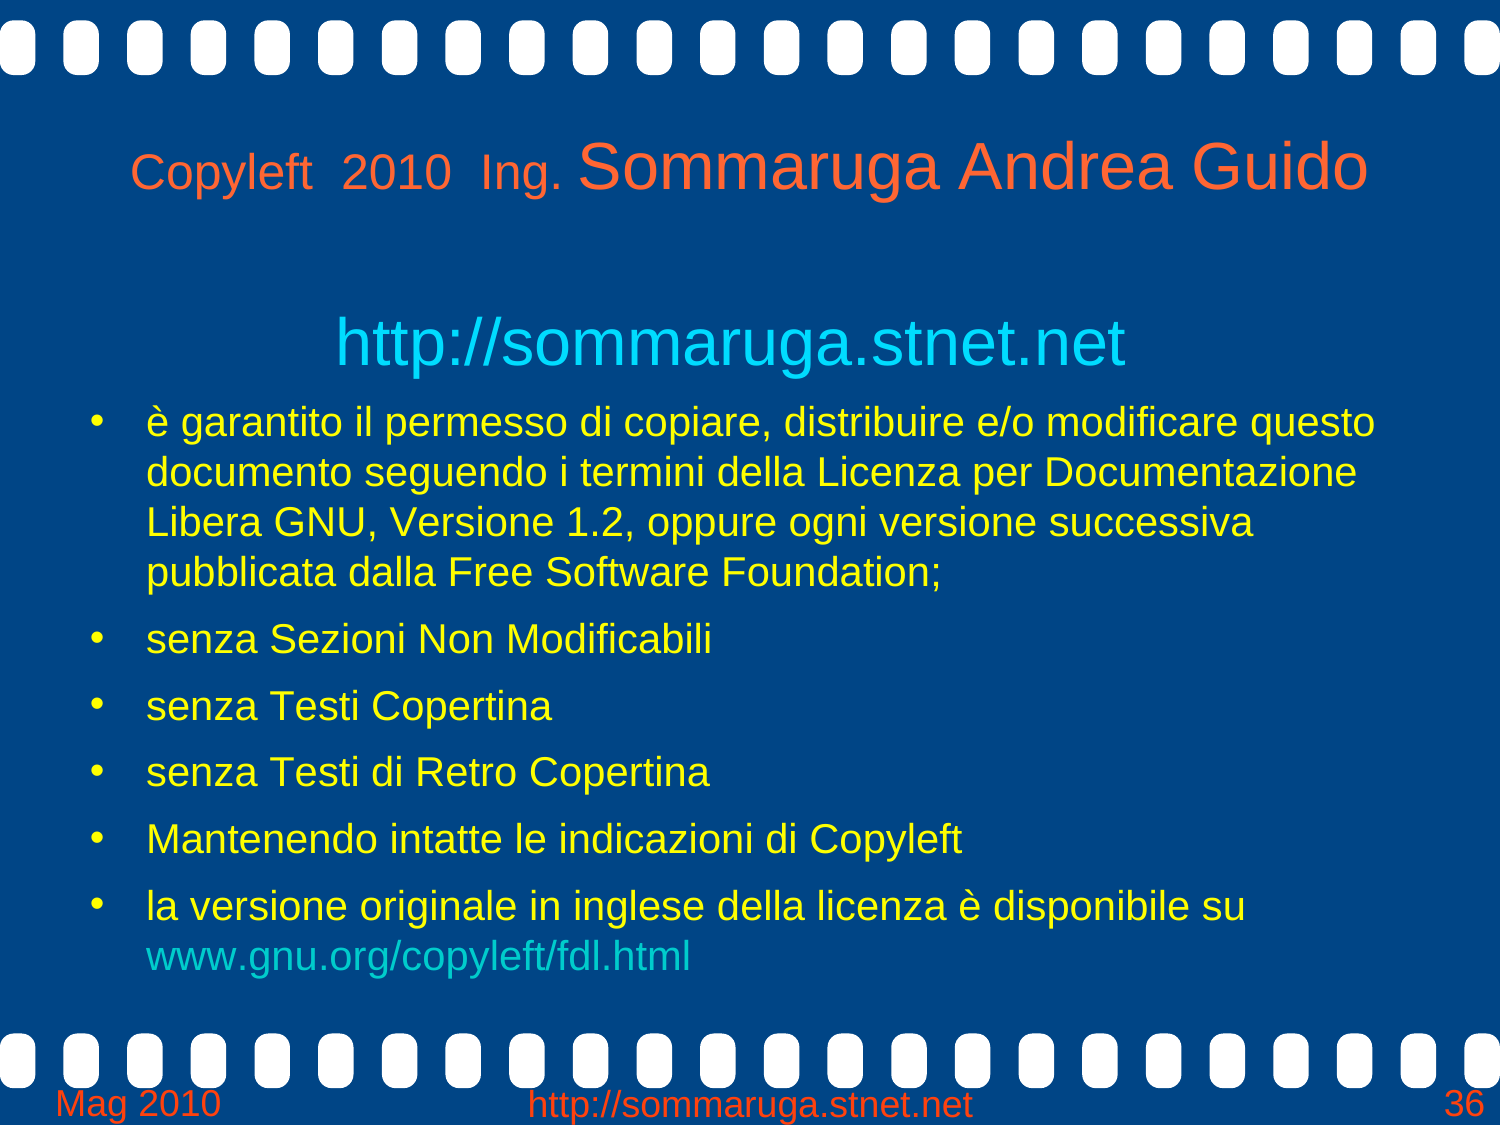

# Copyleft 2010 Ing. Sommaruga Andrea Guido
http://sommaruga.stnet.net
è garantito il permesso di copiare, distribuire e/o modificare questo documento seguendo i termini della Licenza per Documentazione Libera GNU, Versione 1.2, oppure ogni versione successiva pubblicata dalla Free Software Foundation;
senza Sezioni Non Modificabili
senza Testi Copertina
senza Testi di Retro Copertina
Mantenendo intatte le indicazioni di Copyleft
la versione originale in inglese della licenza è disponibile su www.gnu.org/copyleft/fdl.html